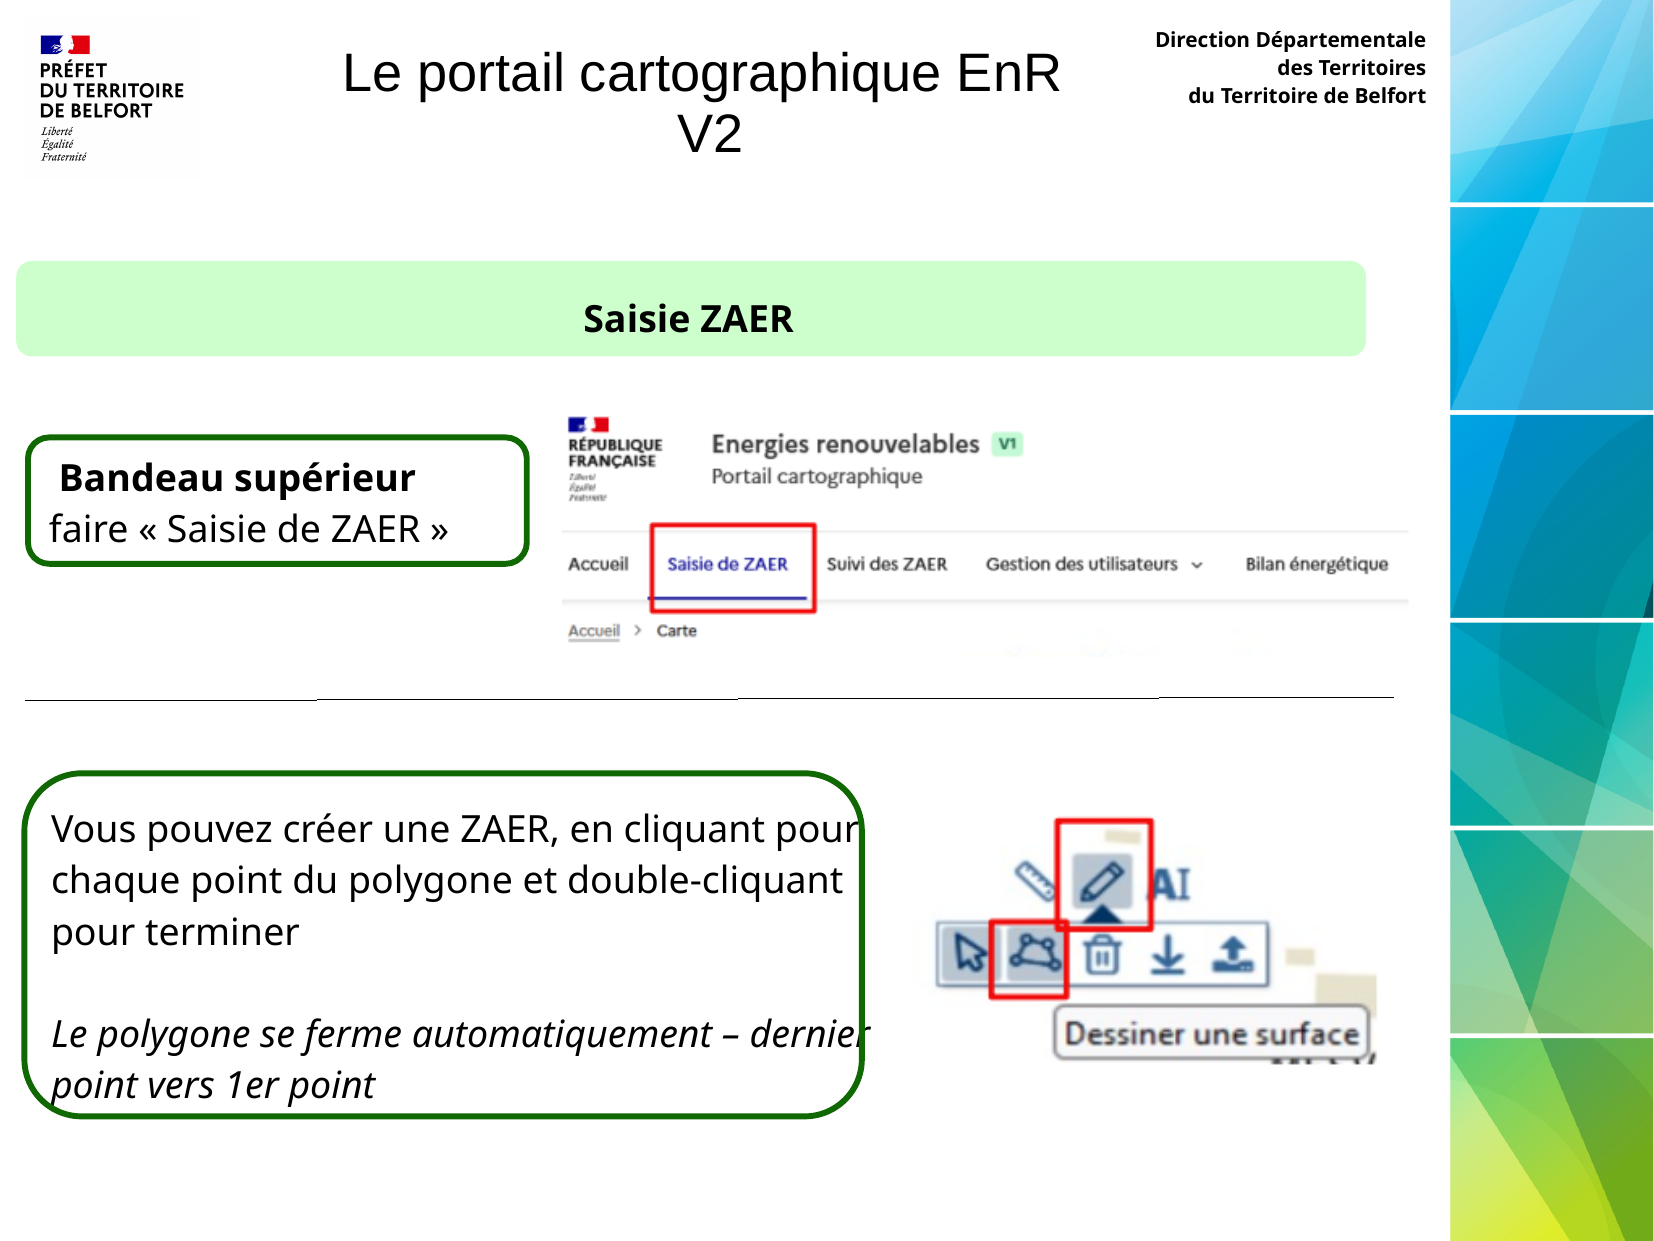

# Le portail cartographique EnR V2
Saisie ZAER
 Bandeau supérieur
faire « Saisie de ZAER »
Vous pouvez créer une ZAER, en cliquant pour chaque point du polygone et double-cliquant pour terminer
Le polygone se ferme automatiquement – dernier point vers 1er point